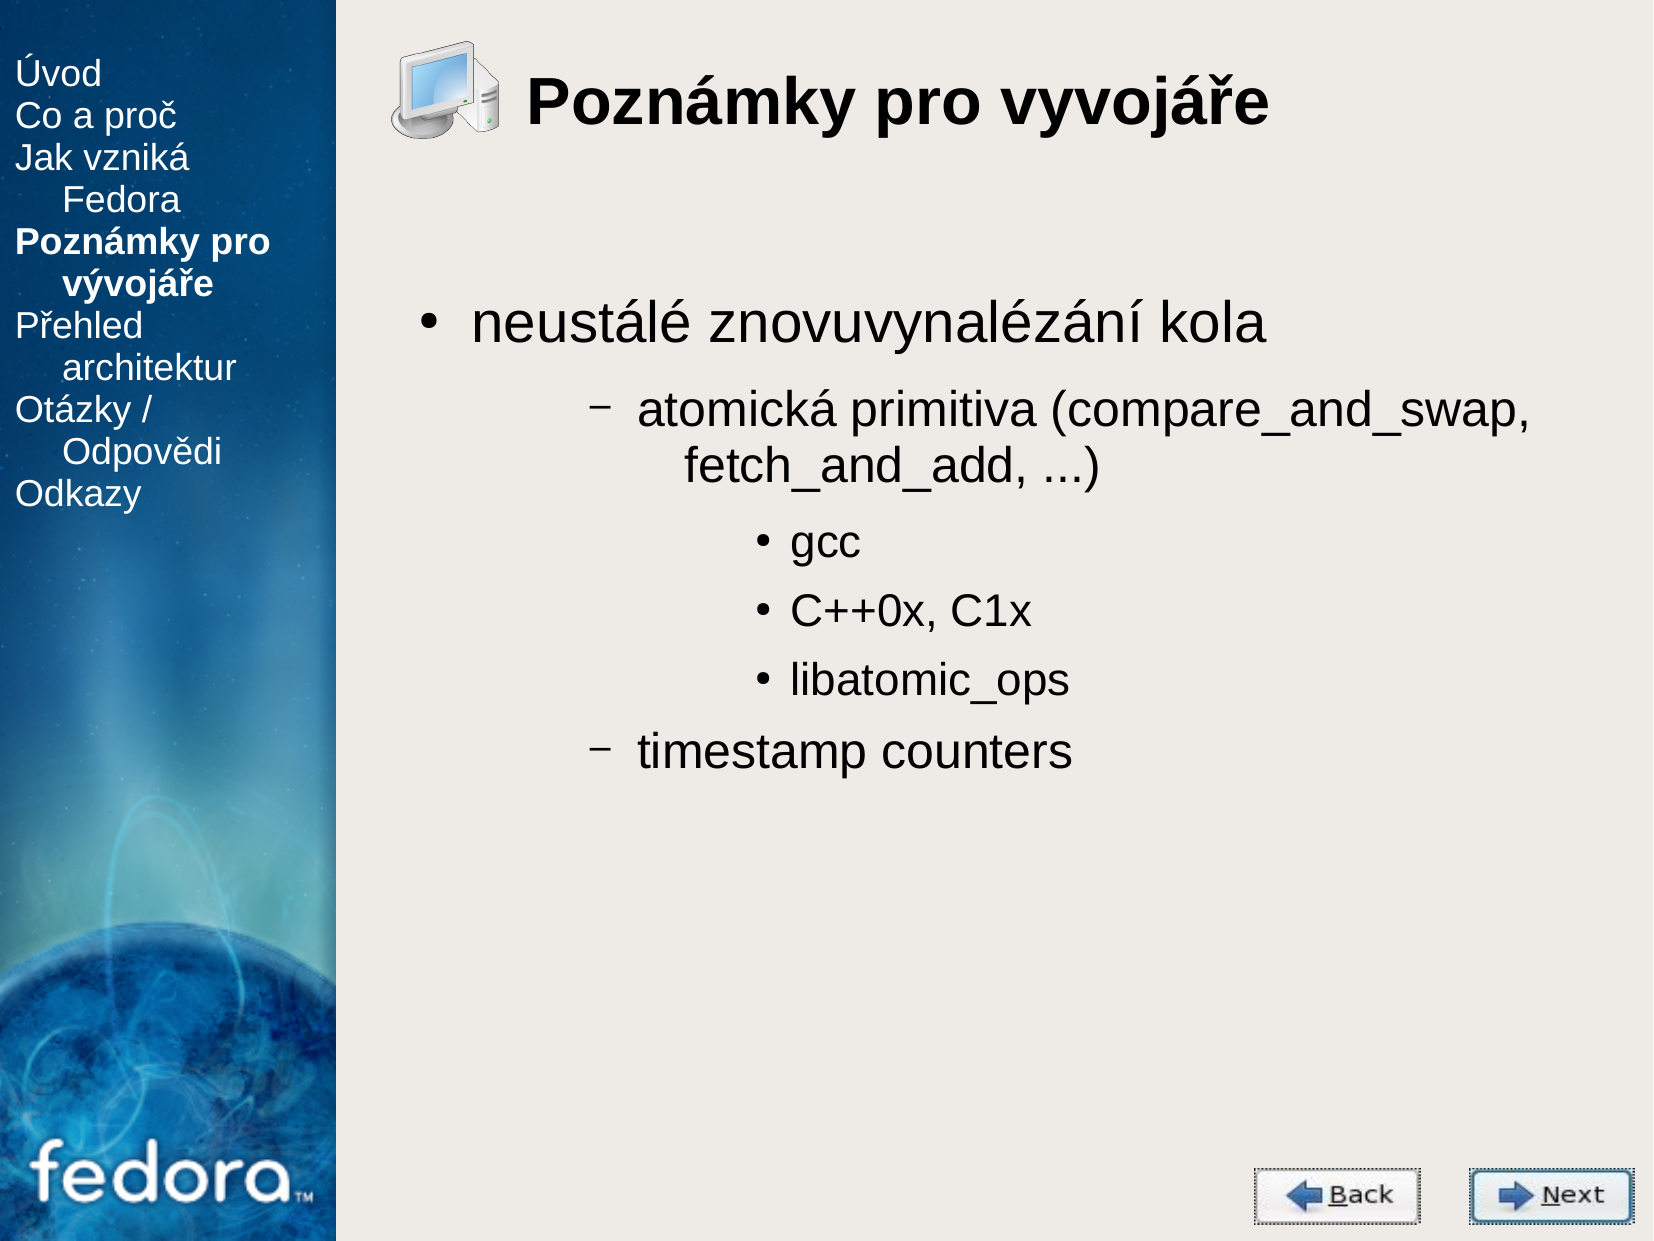

Úvod
Co a proč
Jak vzniká Fedora
Poznámky pro vývojáře
Přehled architektur
Otázky / Odpovědi
Odkazy
# Agenda
Poznámky pro vyvojáře
neustálé znovuvynalézání kola
atomická primitiva (compare_and_swap, fetch_and_add, ...)
gcc
C++0x, C1x
libatomic_ops
timestamp counters